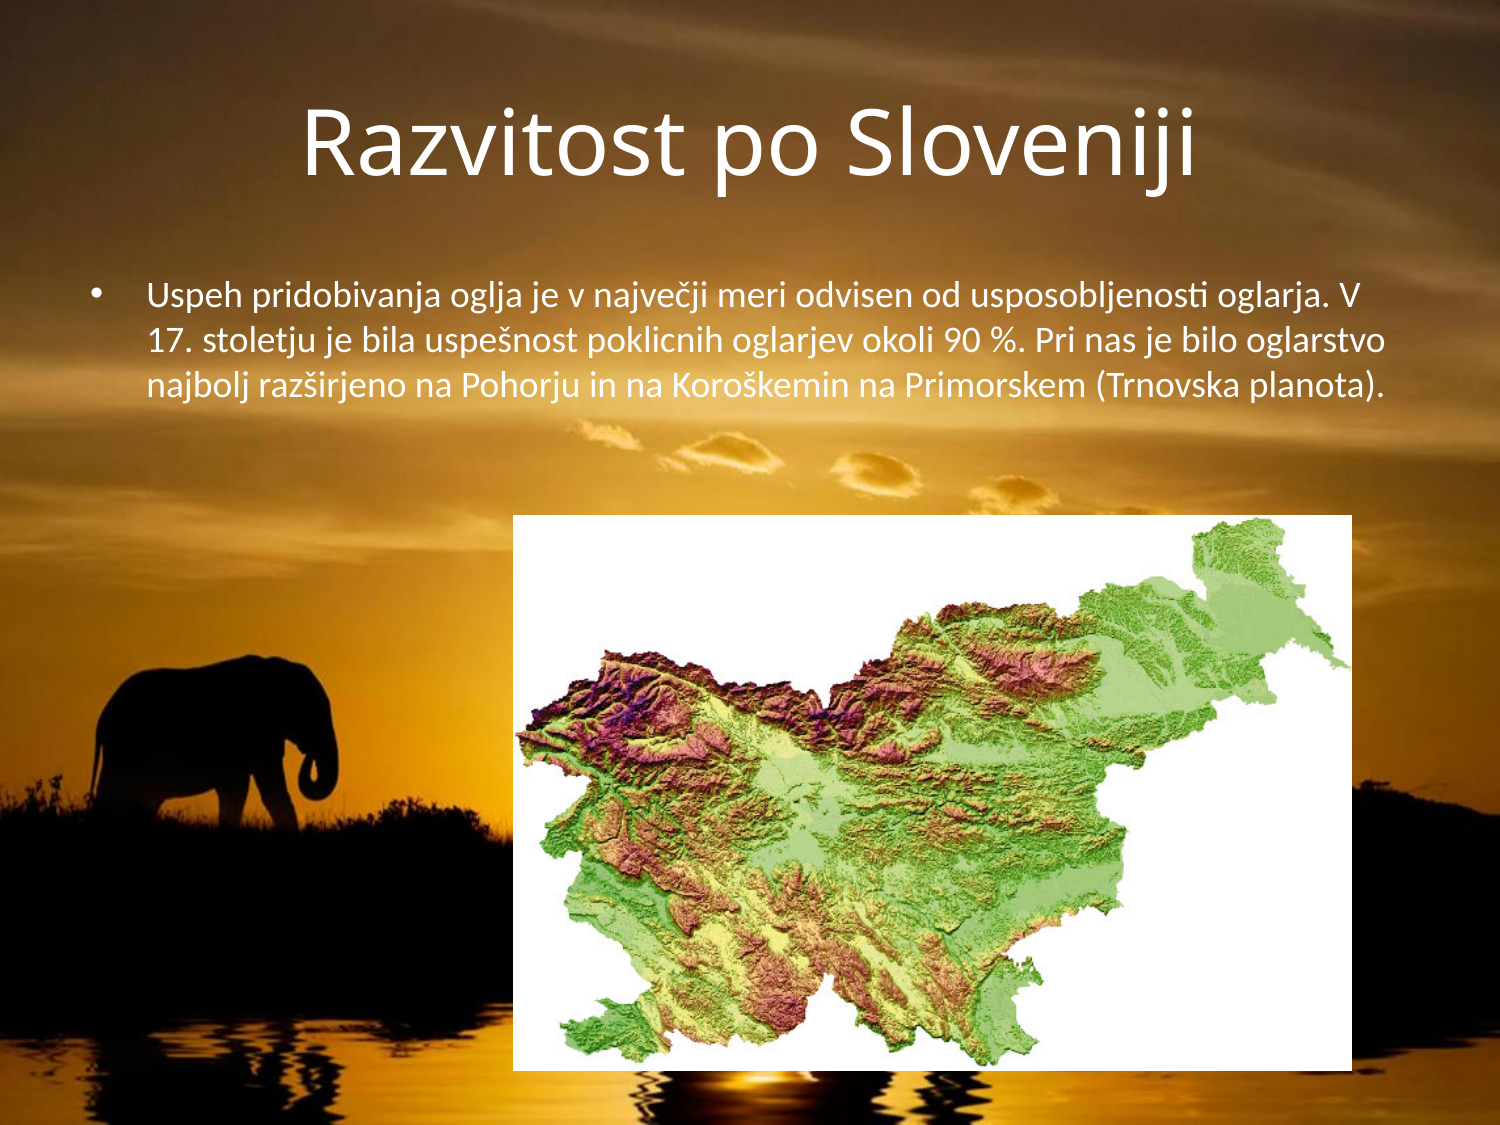

# Razvitost po Sloveniji
Uspeh pridobivanja oglja je v največji meri odvisen od usposobljenosti oglarja. V 17. stoletju je bila uspešnost poklicnih oglarjev okoli 90 %. Pri nas je bilo oglarstvo najbolj razširjeno na Pohorju in na Koroškemin na Primorskem (Trnovska planota).